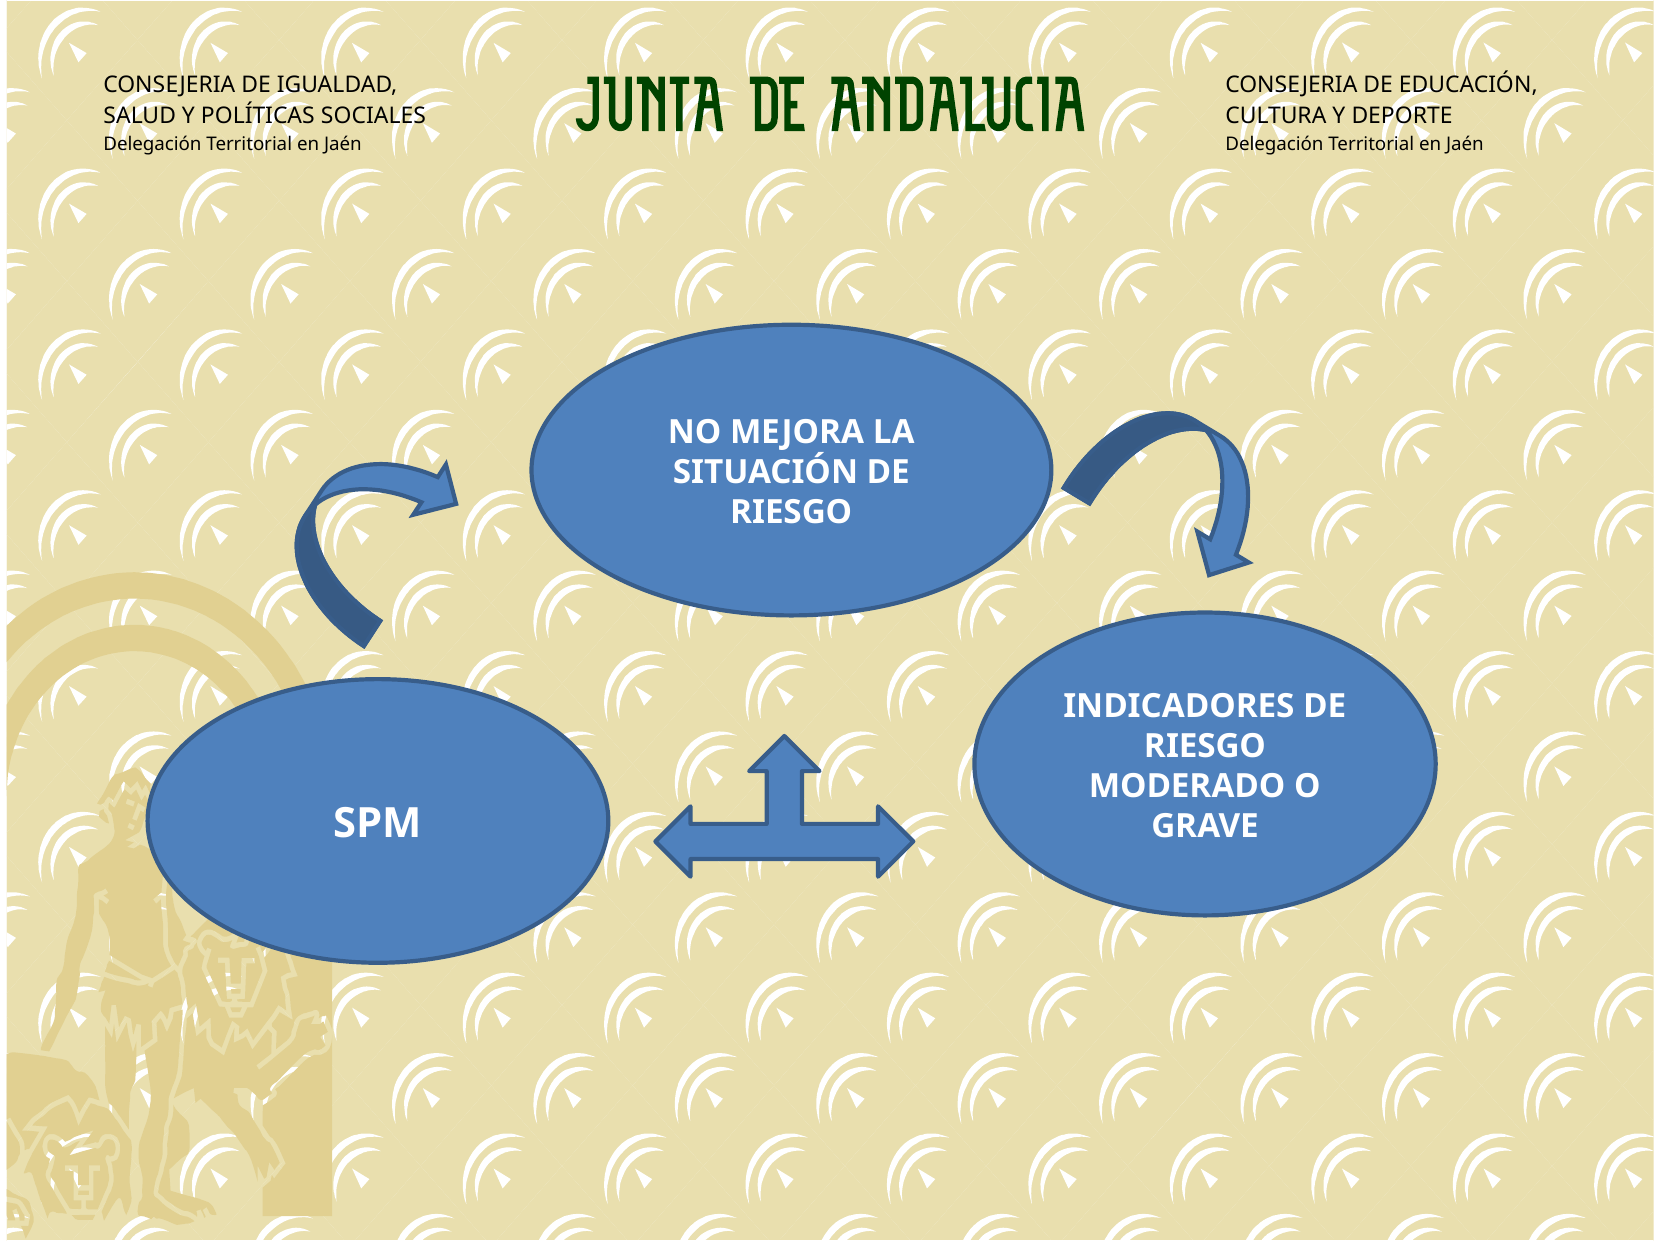

CONSEJERIA DE IGUALDAD,
SALUD Y POLÍTICAS SOCIALES
Delegación Territorial en Jaén
CONSEJERIA DE EDUCACIÓN,
CULTURA Y DEPORTE
Delegación Territorial en Jaén
NO MEJORA LA SITUACIÓN DE RIESGO
INDICADORES DE RIESGO MODERADO O GRAVE
SPM